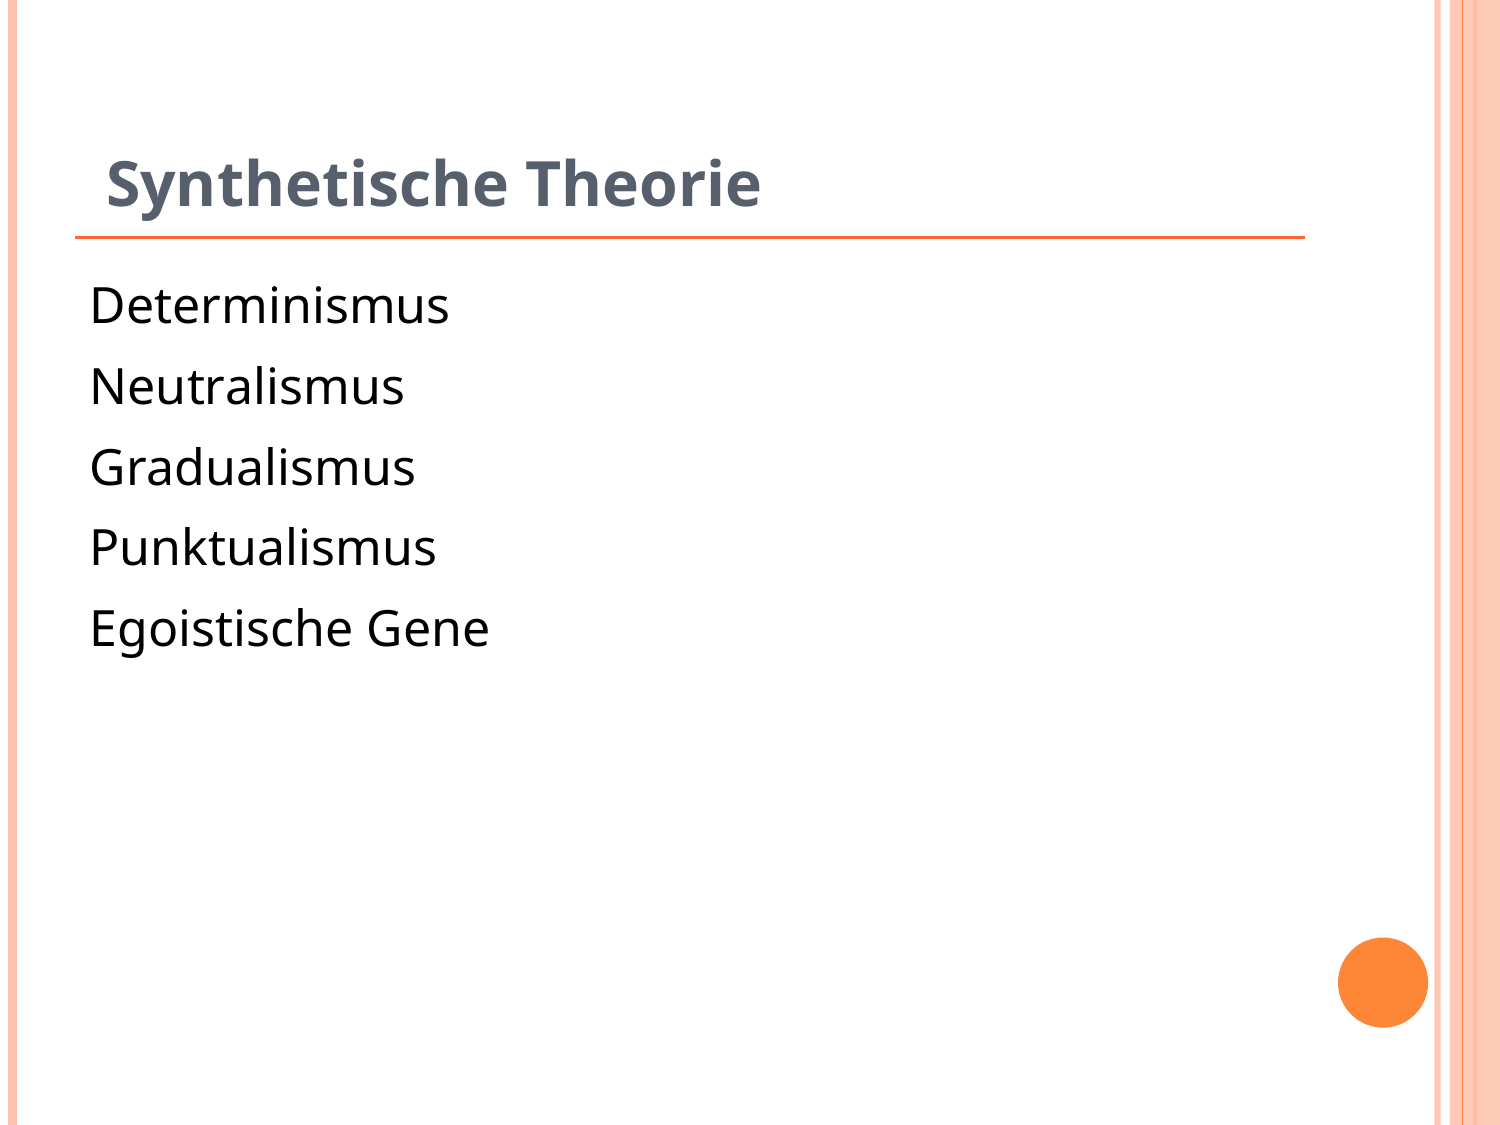

# Synthetische Theorie
Determinismus
Neutralismus
Gradualismus
Punktualismus
Egoistische Gene